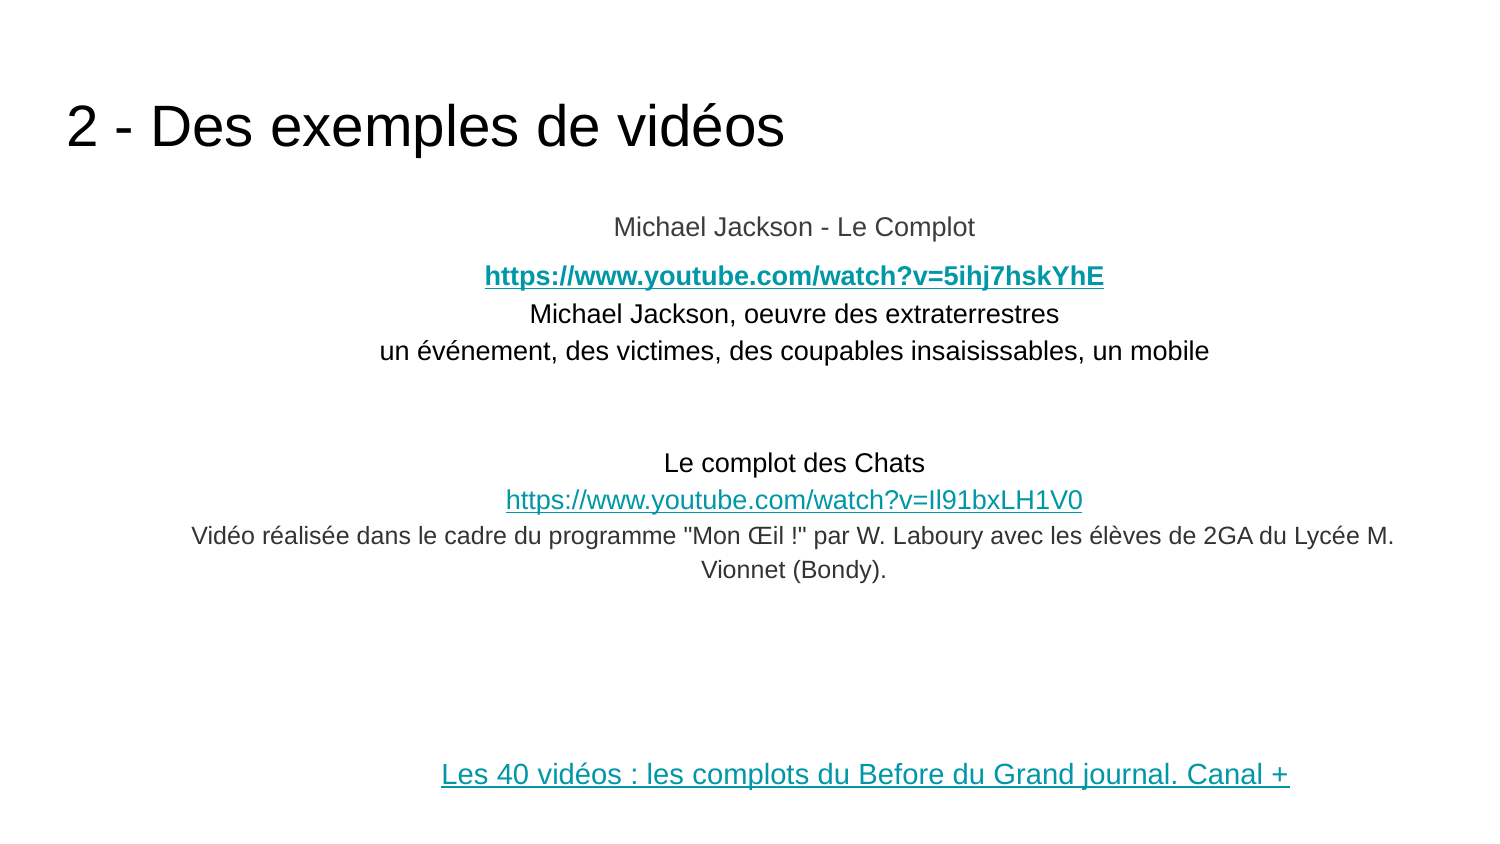

# 2 - Des exemples de vidéos
Michael Jackson - Le Complot
https://www.youtube.com/watch?v=5ihj7hskYhE
Michael Jackson, oeuvre des extraterrestres
un événement, des victimes, des coupables insaisissables, un mobile
Le complot des Chats
https://www.youtube.com/watch?v=Il91bxLH1V0
Vidéo réalisée dans le cadre du programme "Mon Œil !" par W. Laboury avec les élèves de 2GA du Lycée M. Vionnet (Bondy).
Les 40 vidéos : les complots du Before du Grand journal. Canal +